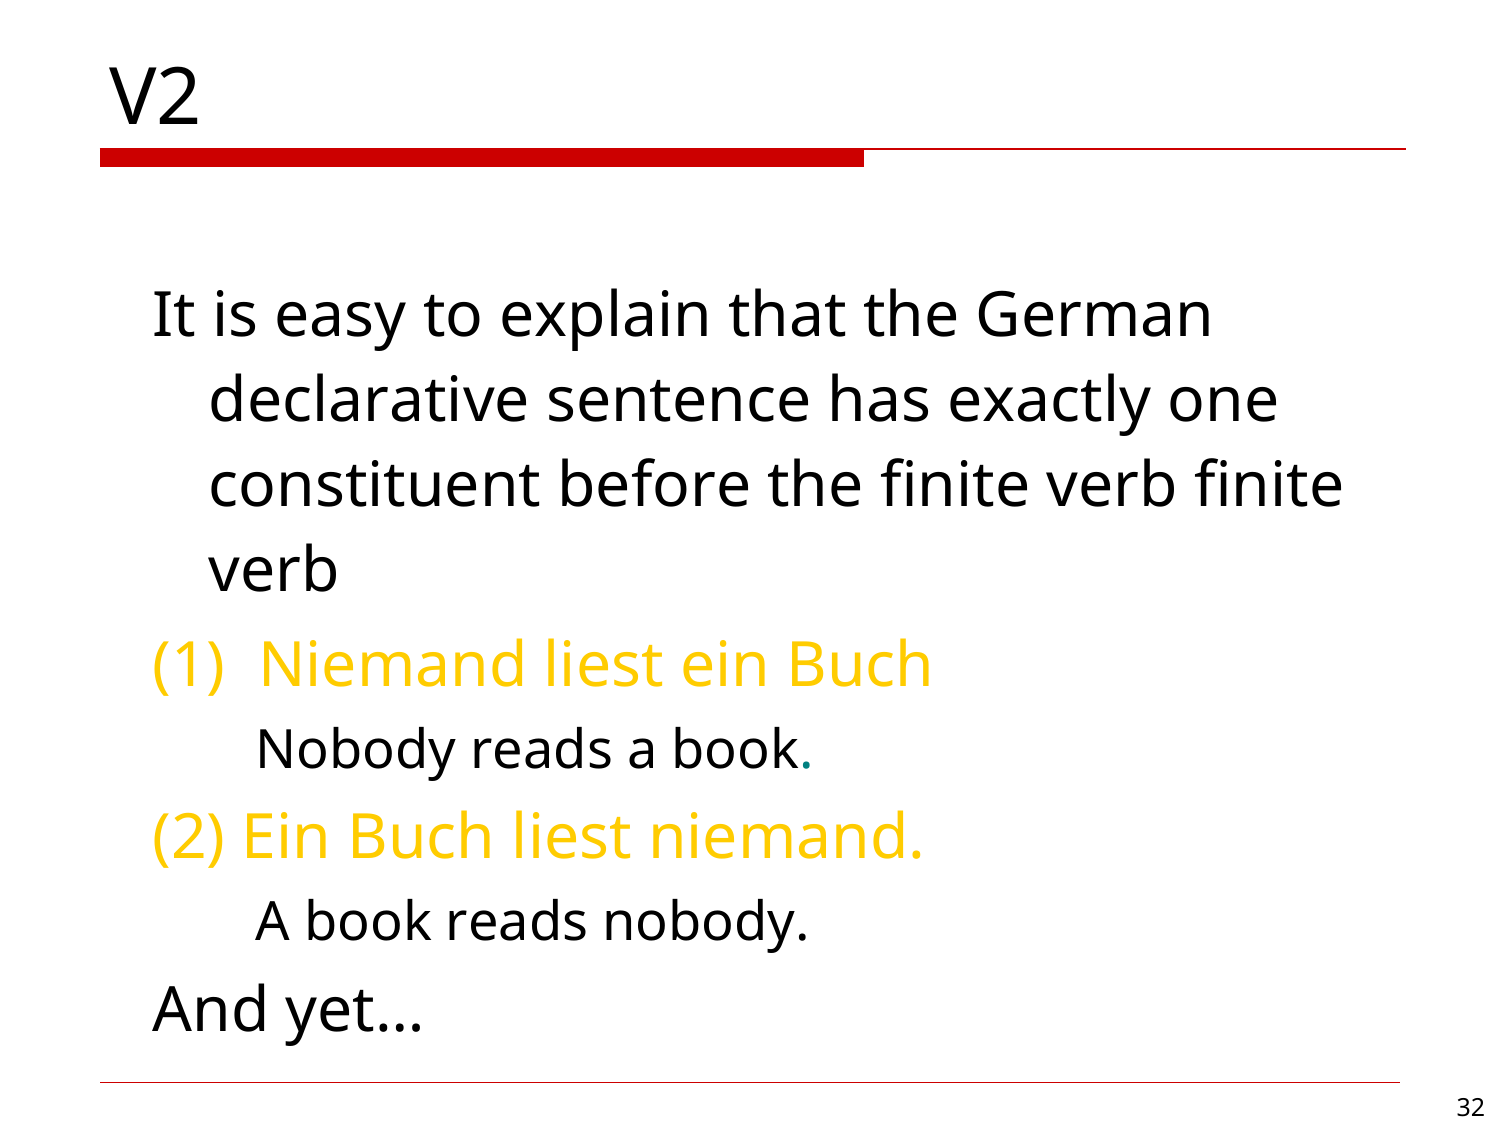

# V2
It is easy to explain that the German declarative sentence has exactly one constituent before the finite verb finite verb
(1)  Niemand liest ein Buch
 Nobody reads a book.
(2) Ein Buch liest niemand.
 A book reads nobody.
And yet…
32